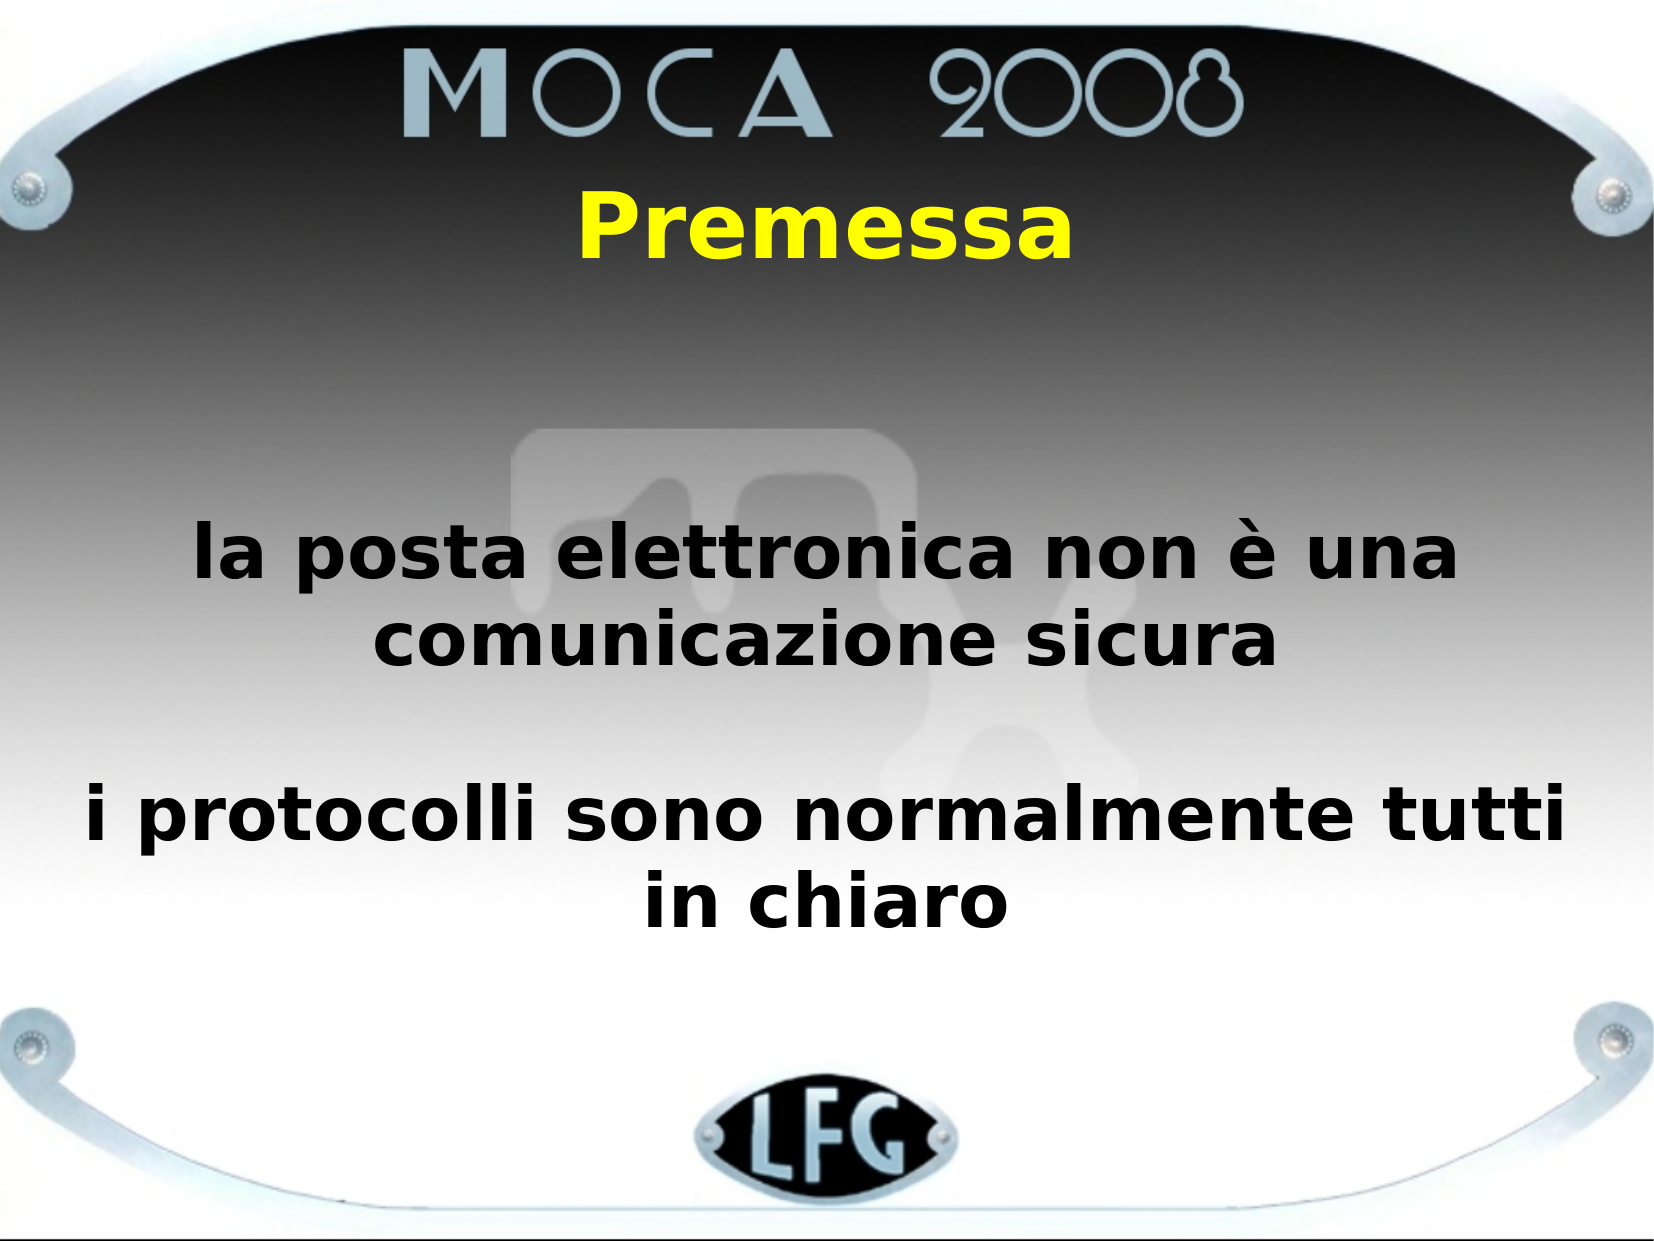

# Premessa
la posta elettronica non è una comunicazione sicura
i protocolli sono normalmente tutti in chiaro